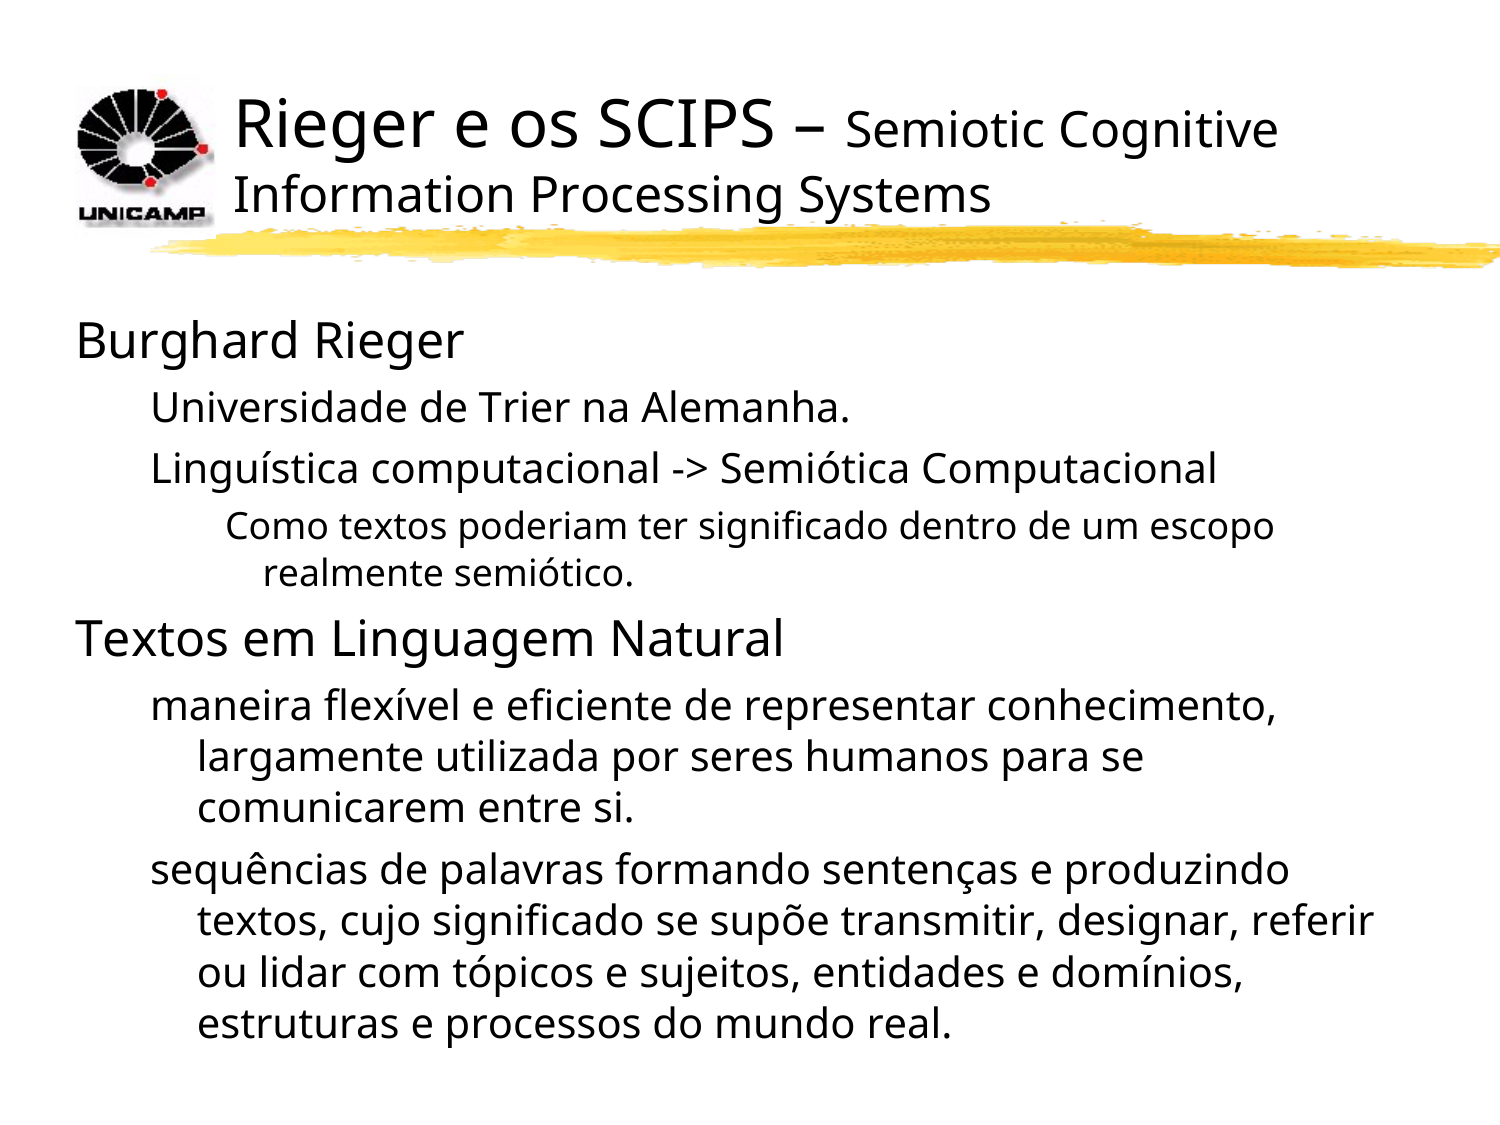

# Rieger e os SCIPS – Semiotic Cognitive Information Processing Systems
Burghard Rieger
Universidade de Trier na Alemanha.
Linguística computacional -> Semiótica Computacional
Como textos poderiam ter significado dentro de um escopo realmente semiótico.
Textos em Linguagem Natural
maneira flexível e eficiente de representar conhecimento, largamente utilizada por seres humanos para se comunicarem entre si.
sequências de palavras formando sentenças e produzindo textos, cujo significado se supõe transmitir, designar, referir ou lidar com tópicos e sujeitos, entidades e domínios, estruturas e processos do mundo real.